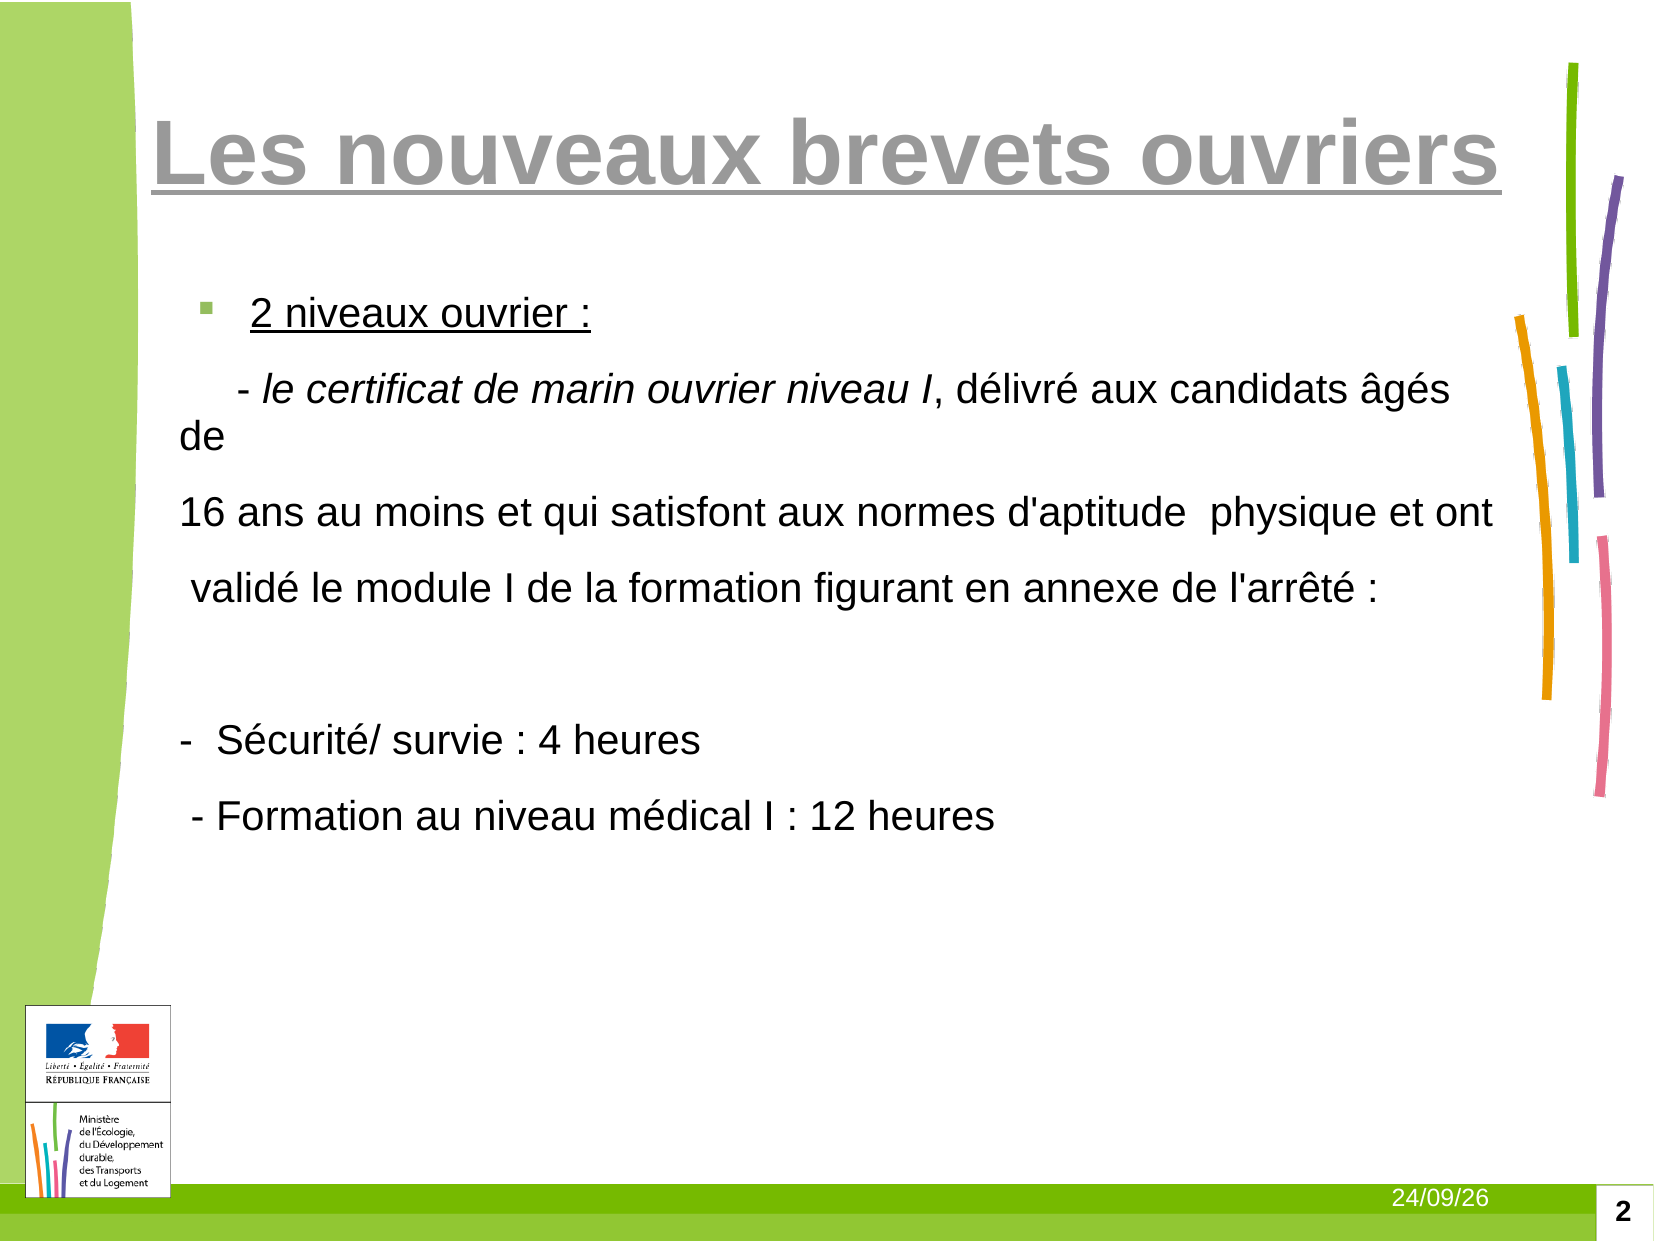

# Les nouveaux brevets ouvriers
2 niveaux ouvrier :
 - le certificat de marin ouvrier niveau I, délivré aux candidats âgés de
16 ans au moins et qui satisfont aux normes d'aptitude physique et ont
 validé le module I de la formation figurant en annexe de l'arrêté :
- Sécurité/ survie : 4 heures
 - Formation au niveau médical I : 12 heures
2